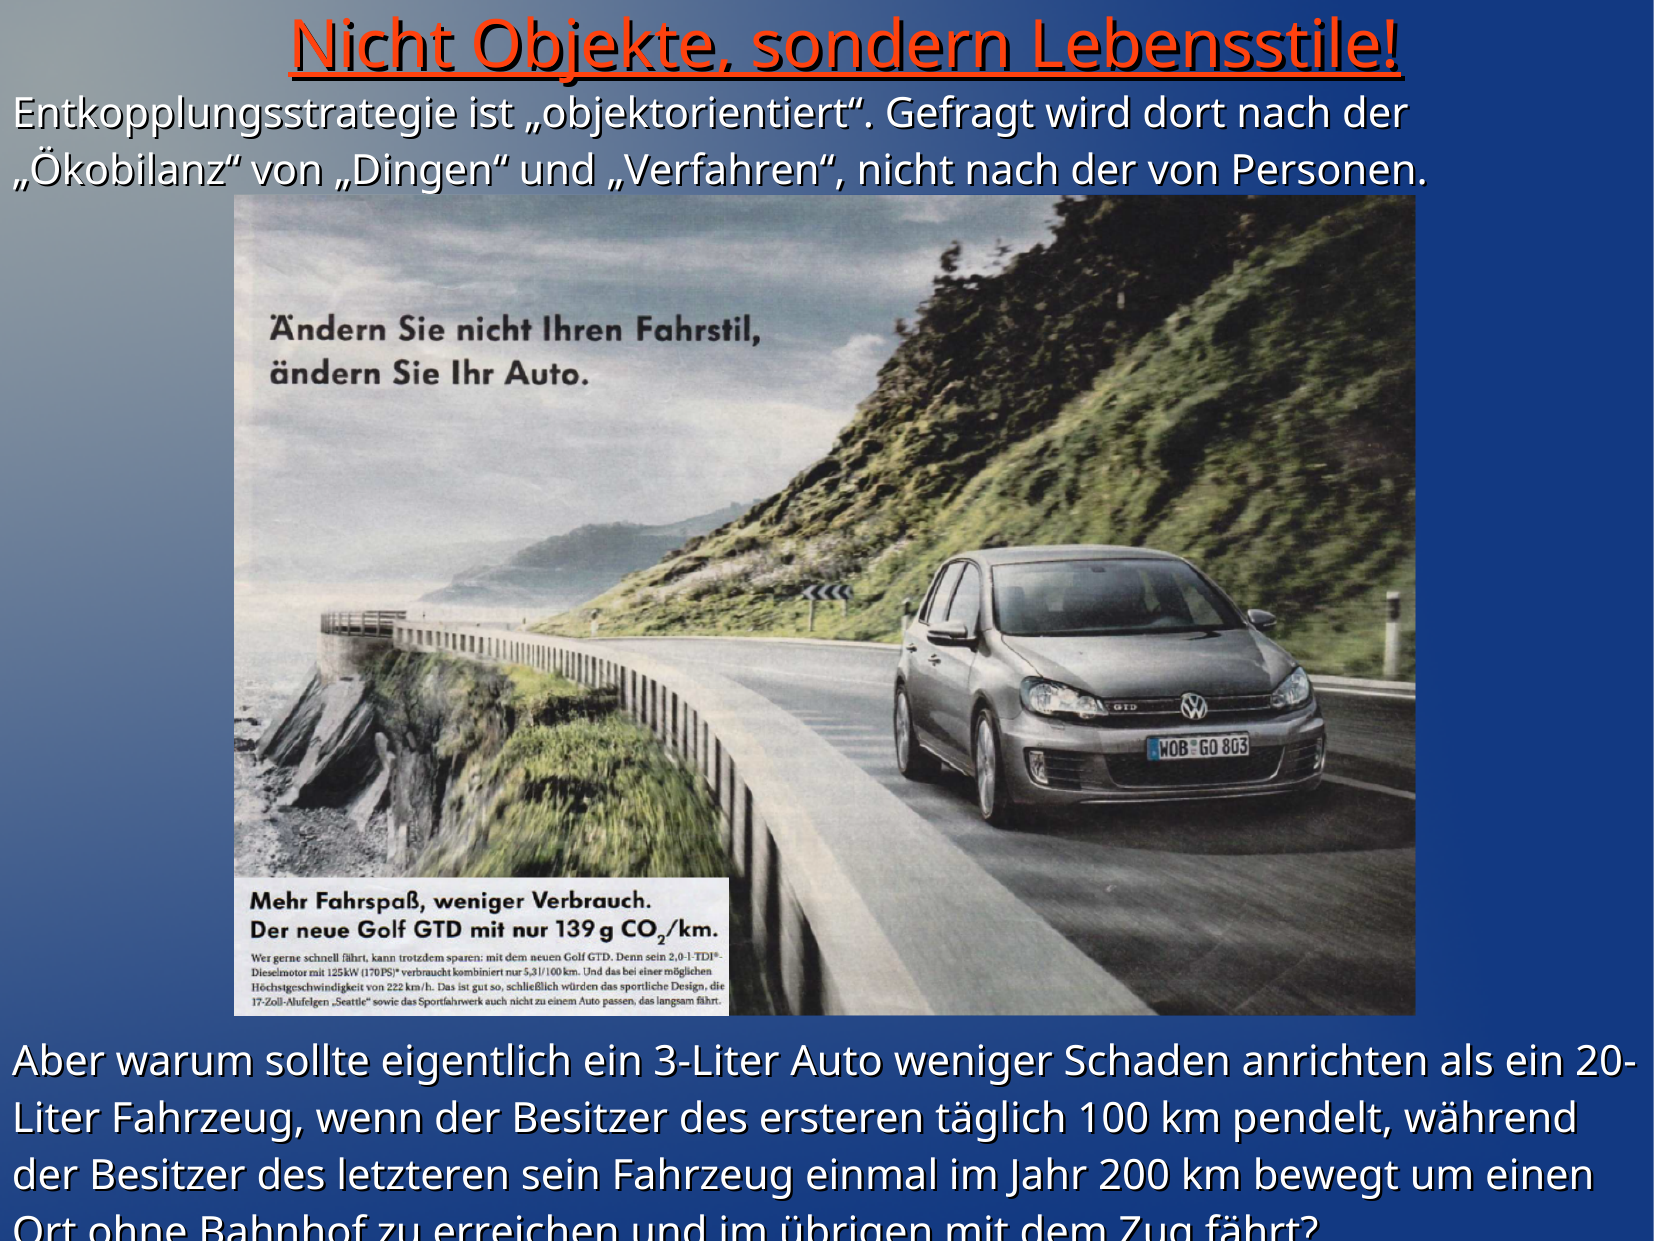

# Nicht Objekte, sondern Lebensstile!
Entkopplungsstrategie ist „objektorientiert“. Gefragt wird dort nach der „Ökobilanz“ von „Dingen“ und „Verfahren“, nicht nach der von Personen.
Aber warum sollte eigentlich ein 3-Liter Auto weniger Schaden anrichten als ein 20-Liter Fahrzeug, wenn der Besitzer des ersteren täglich 100 km pendelt, während der Besitzer des letzteren sein Fahrzeug einmal im Jahr 200 km bewegt um einen Ort ohne Bahnhof zu erreichen und im übrigen mit dem Zug fährt?